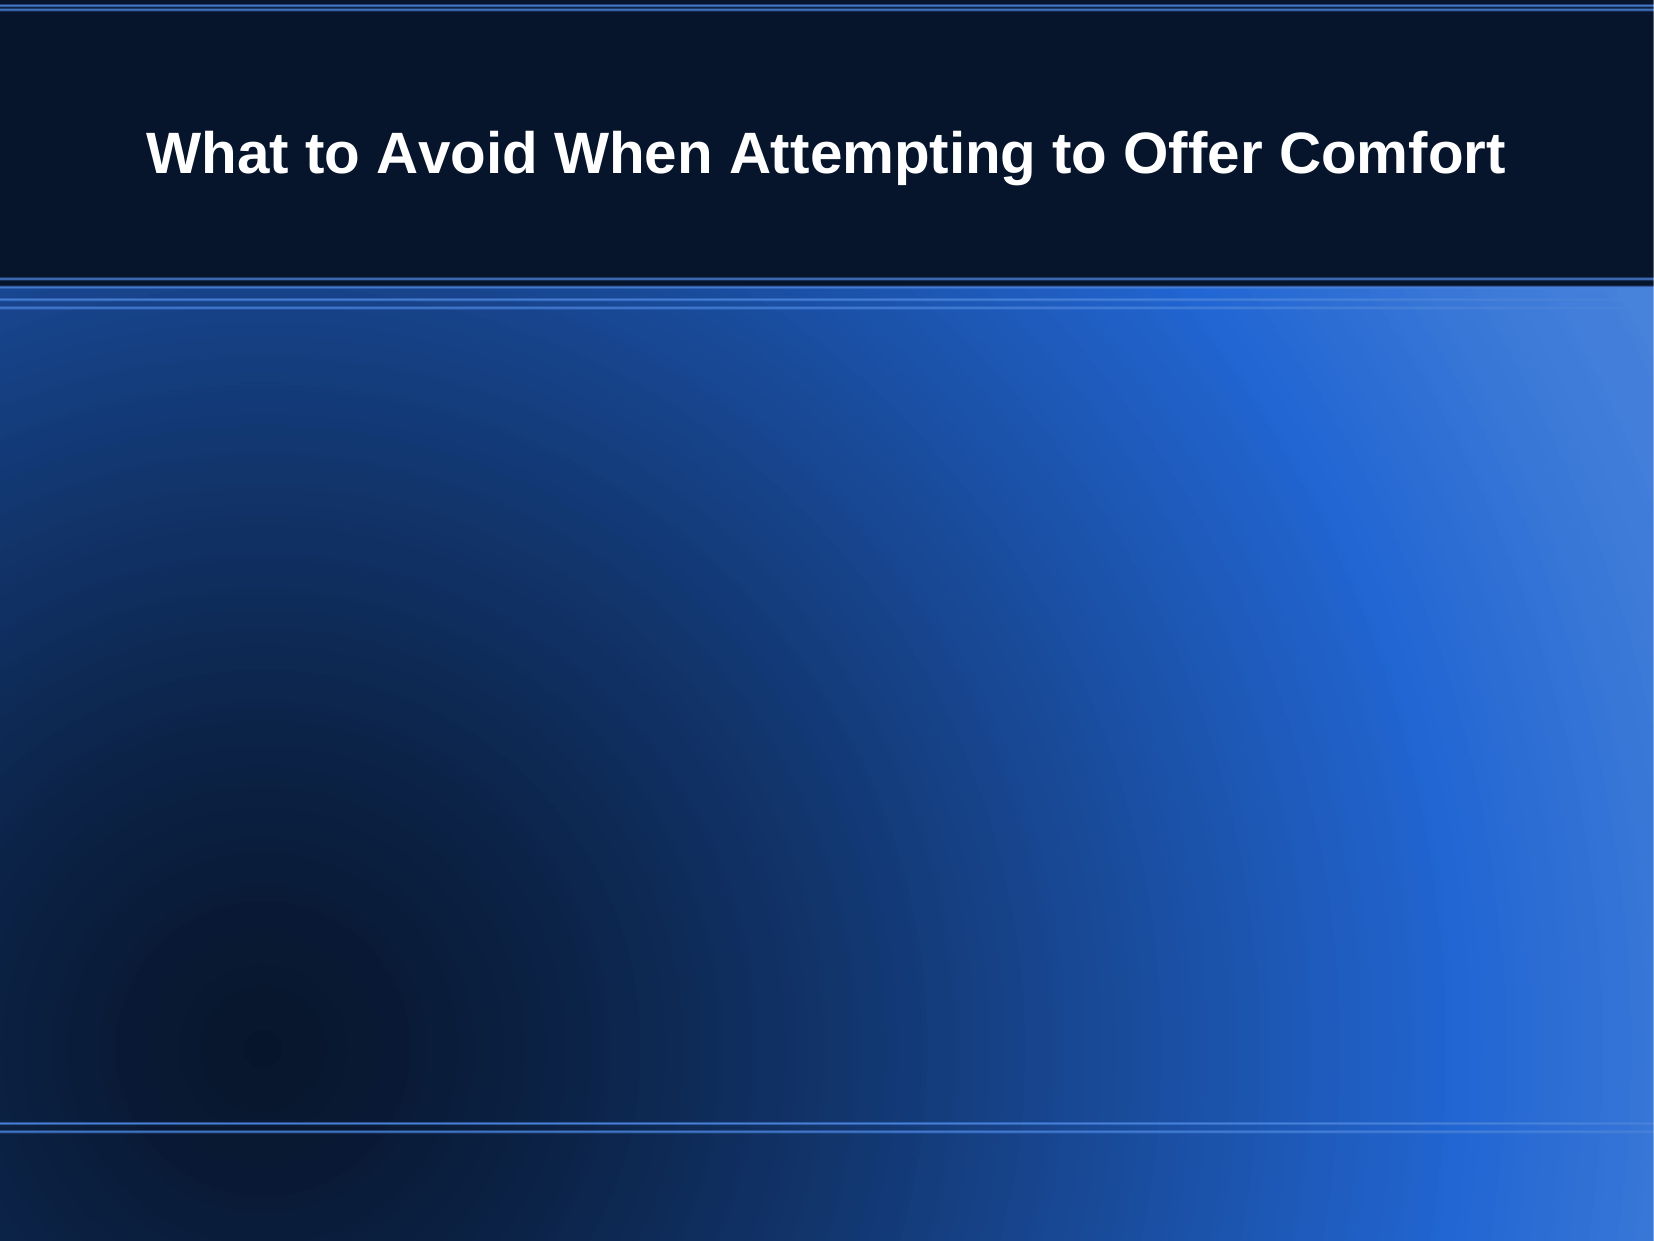

# What to Avoid When Attempting to Offer Comfort